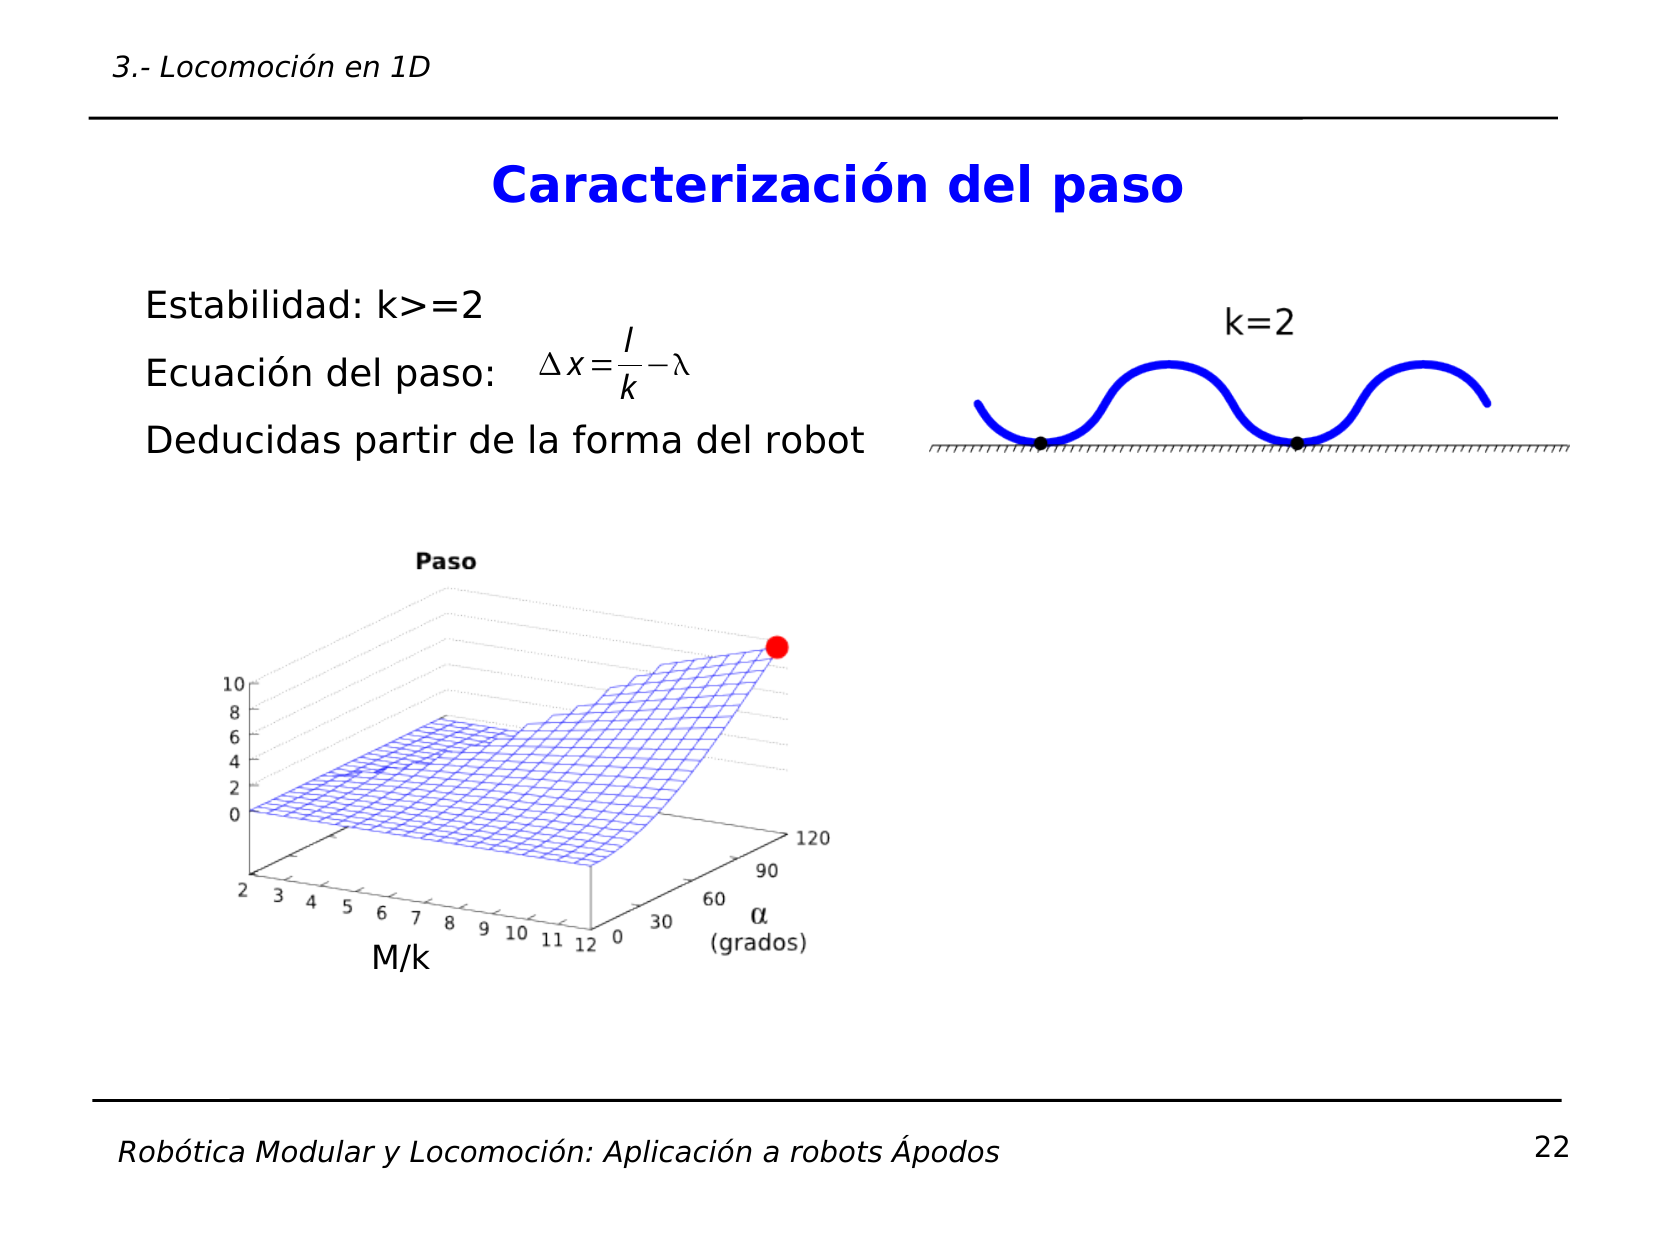

3.- Locomoción en 1D
Caracterización del paso
 Estabilidad: k>=2
 Ecuación del paso:
 Deducidas partir de la forma del robot
M/k
Robótica Modular y Locomoción: Aplicación a robots Ápodos
22